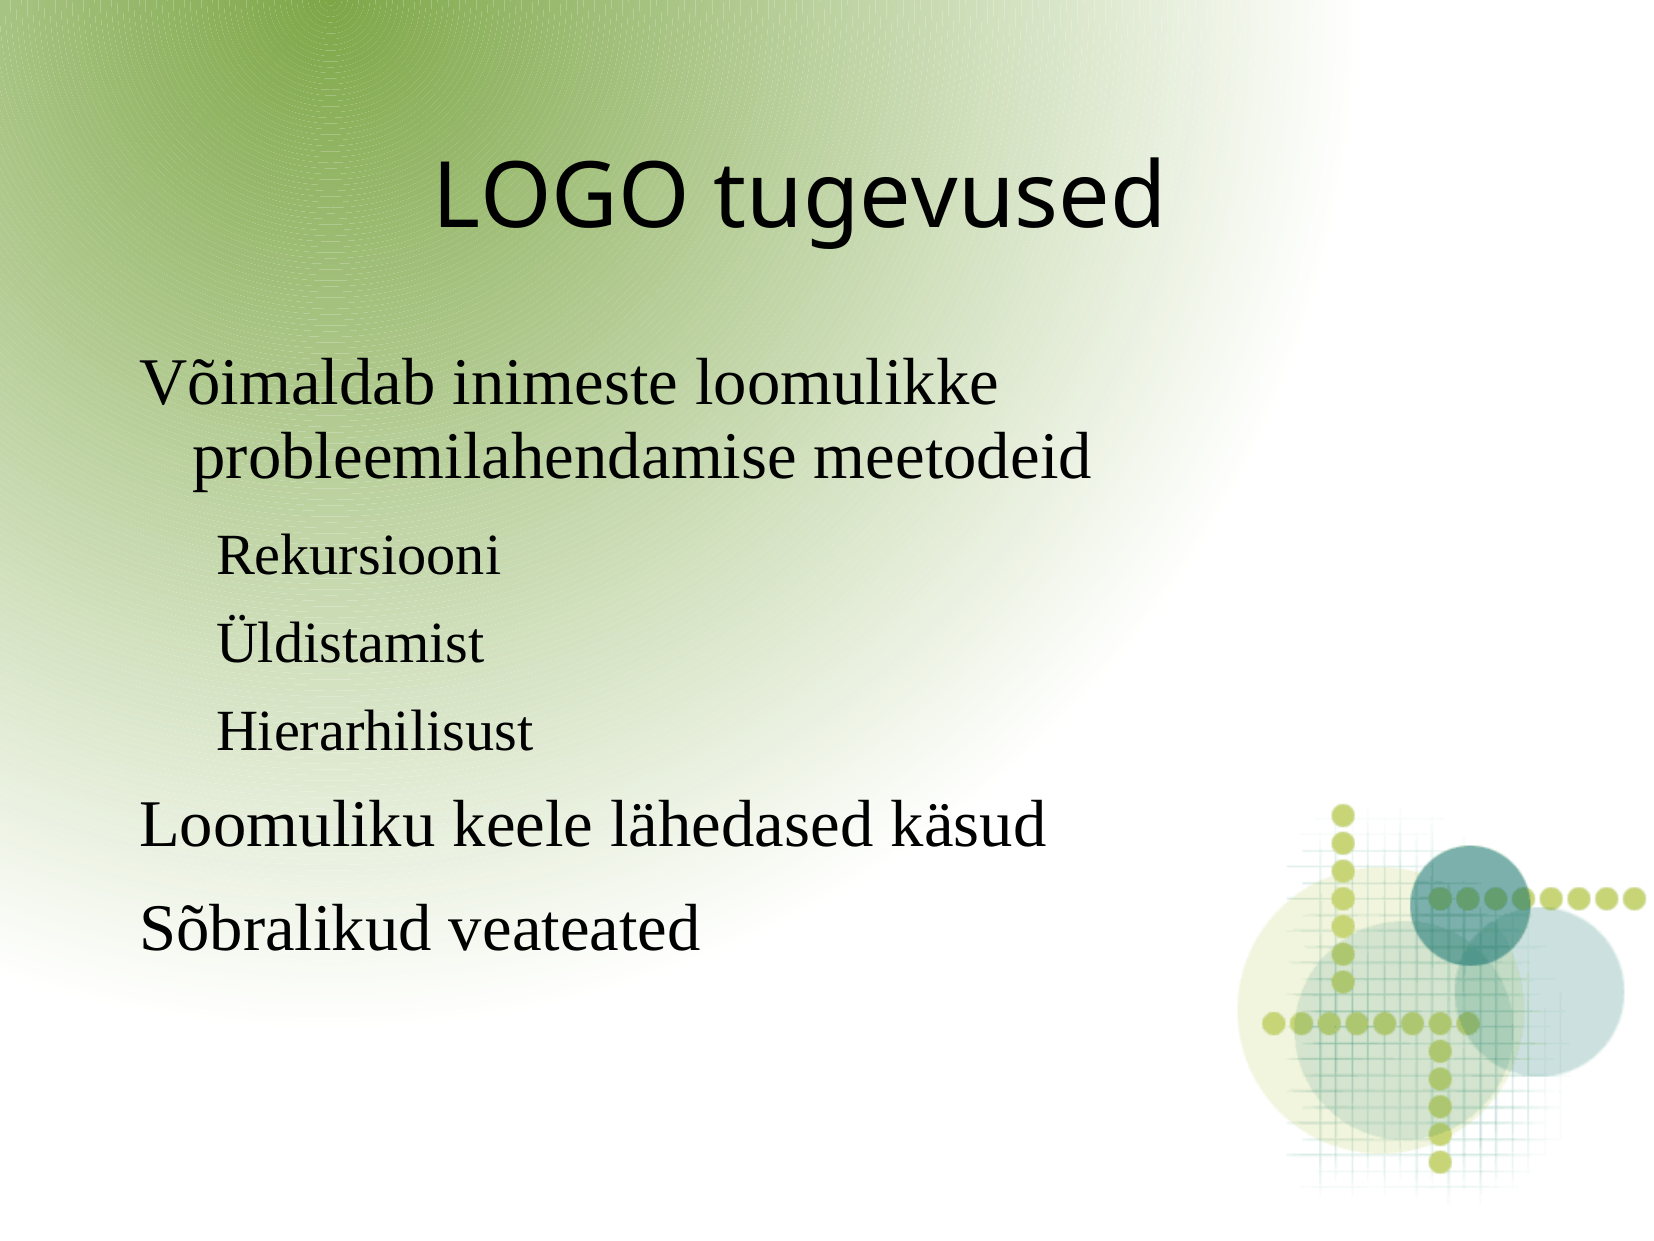

# LOGO tugevused
Võimaldab inimeste loomulikke probleemilahendamise meetodeid
Rekursiooni
Üldistamist
Hierarhilisust
Loomuliku keele lähedased käsud
Sõbralikud veateated